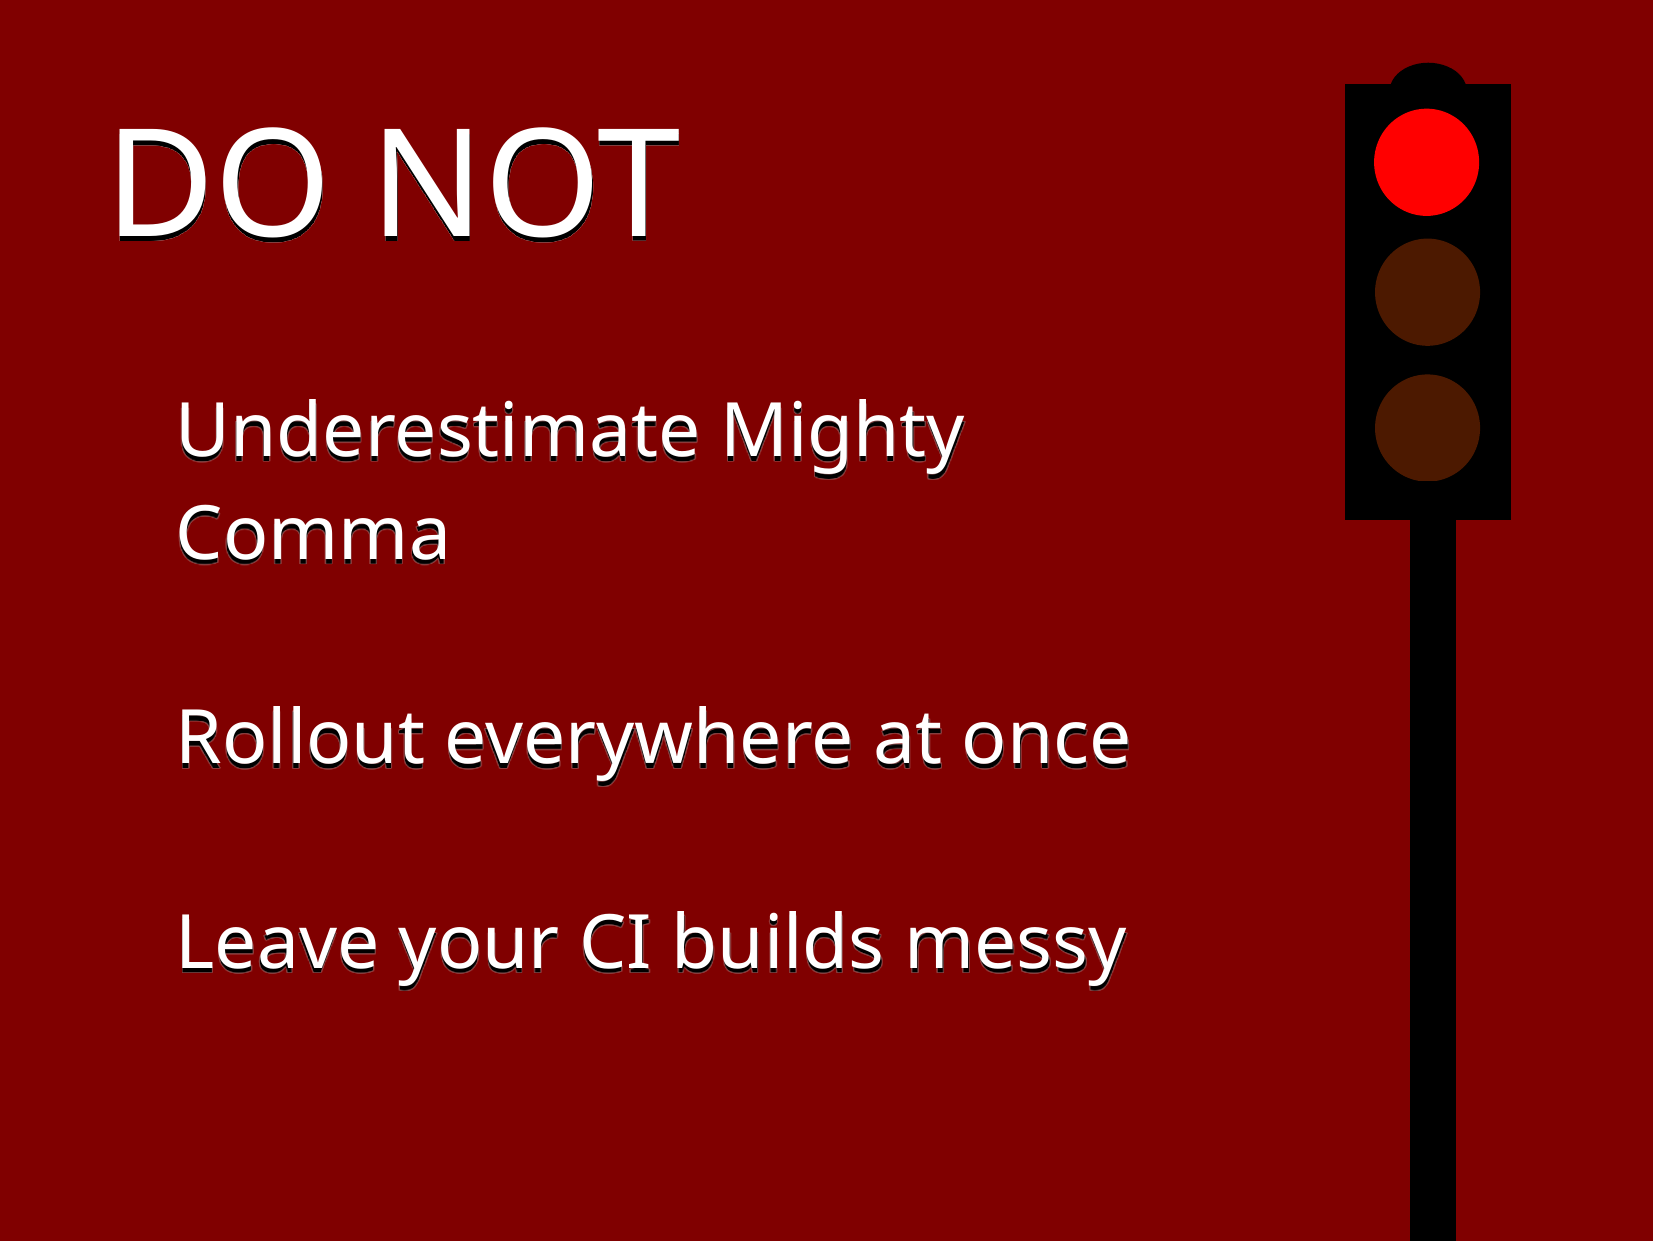

DO NOT
# Underestimate Mighty Comma Rollout everywhere at once Leave your CI builds messy